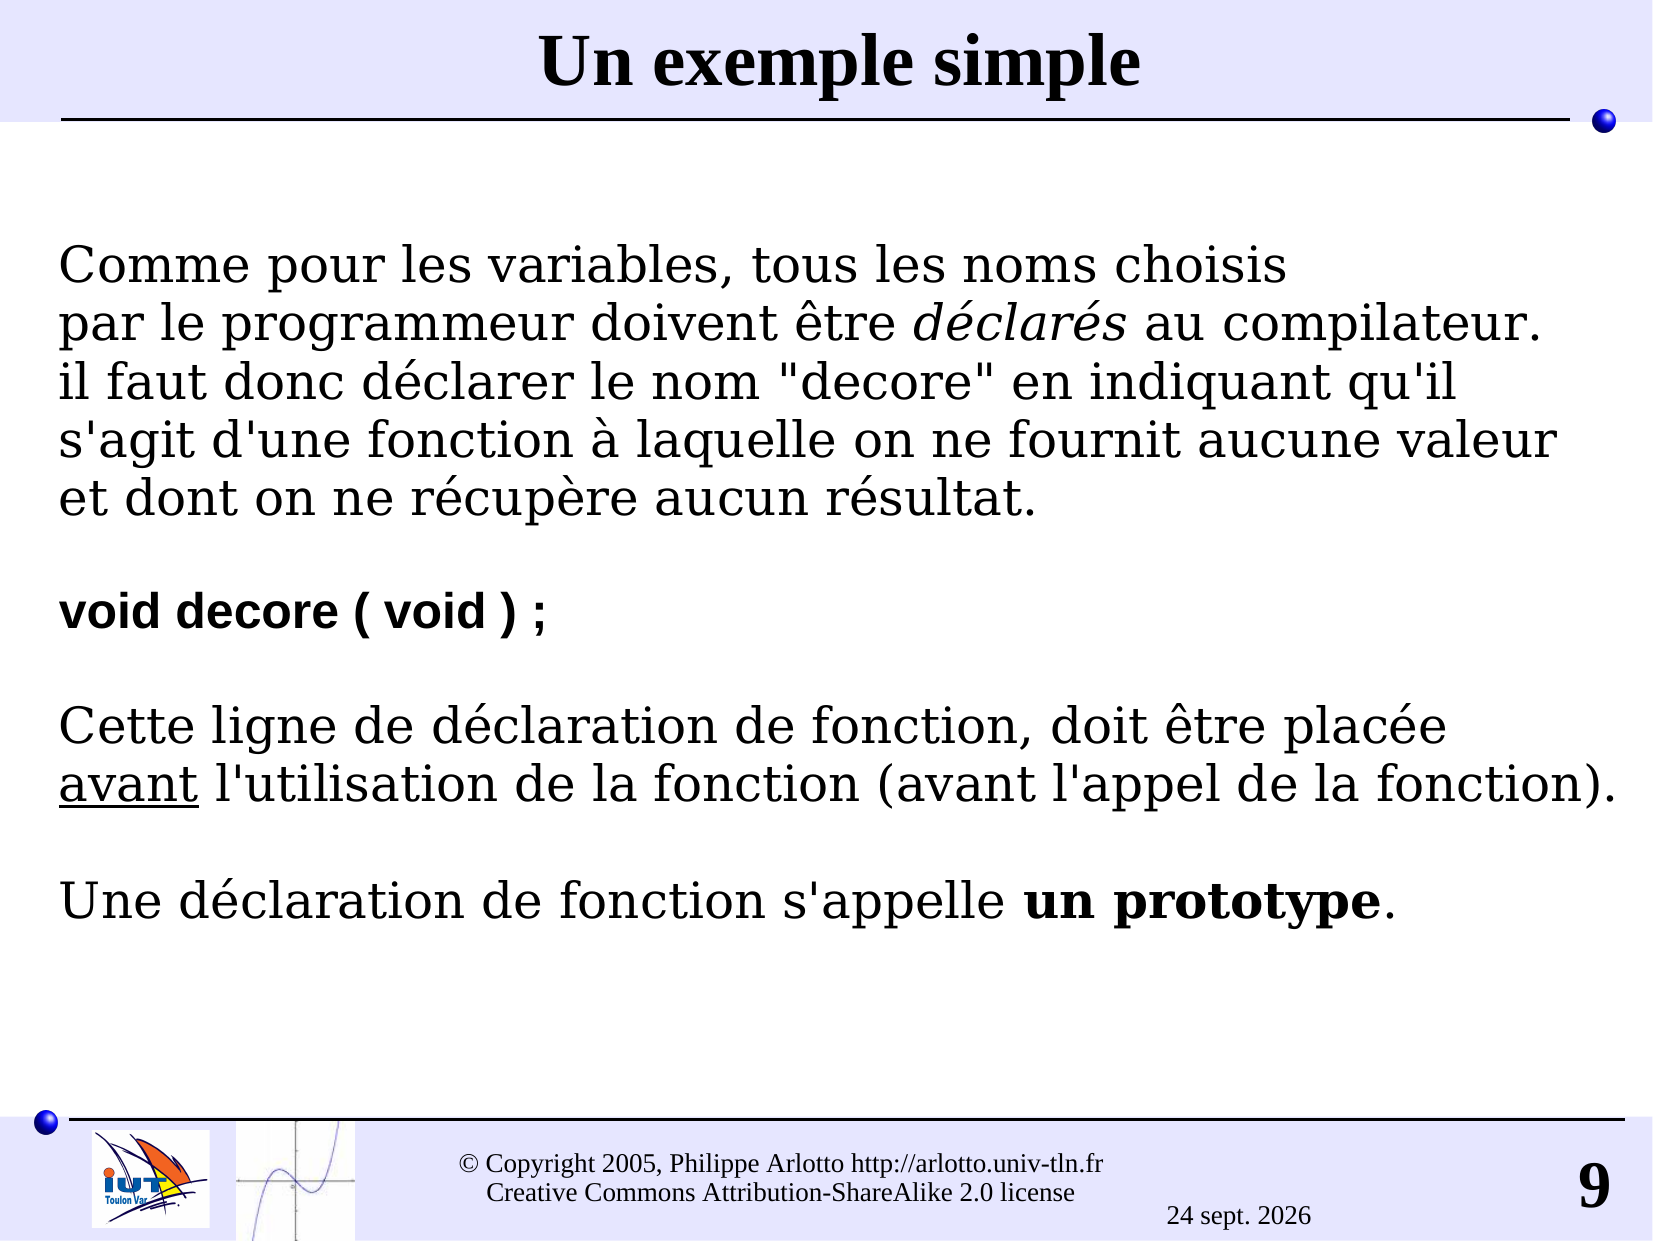

# Un exemple simple
Comme pour les variables, tous les noms choisis
par le programmeur doivent être déclarés au compilateur.
il faut donc déclarer le nom "decore" en indiquant qu'il
s'agit d'une fonction à laquelle on ne fournit aucune valeur
et dont on ne récupère aucun résultat.
void decore ( void ) ;
Cette ligne de déclaration de fonction, doit être placée
avant l'utilisation de la fonction (avant l'appel de la fonction).
Une déclaration de fonction s'appelle un prototype.